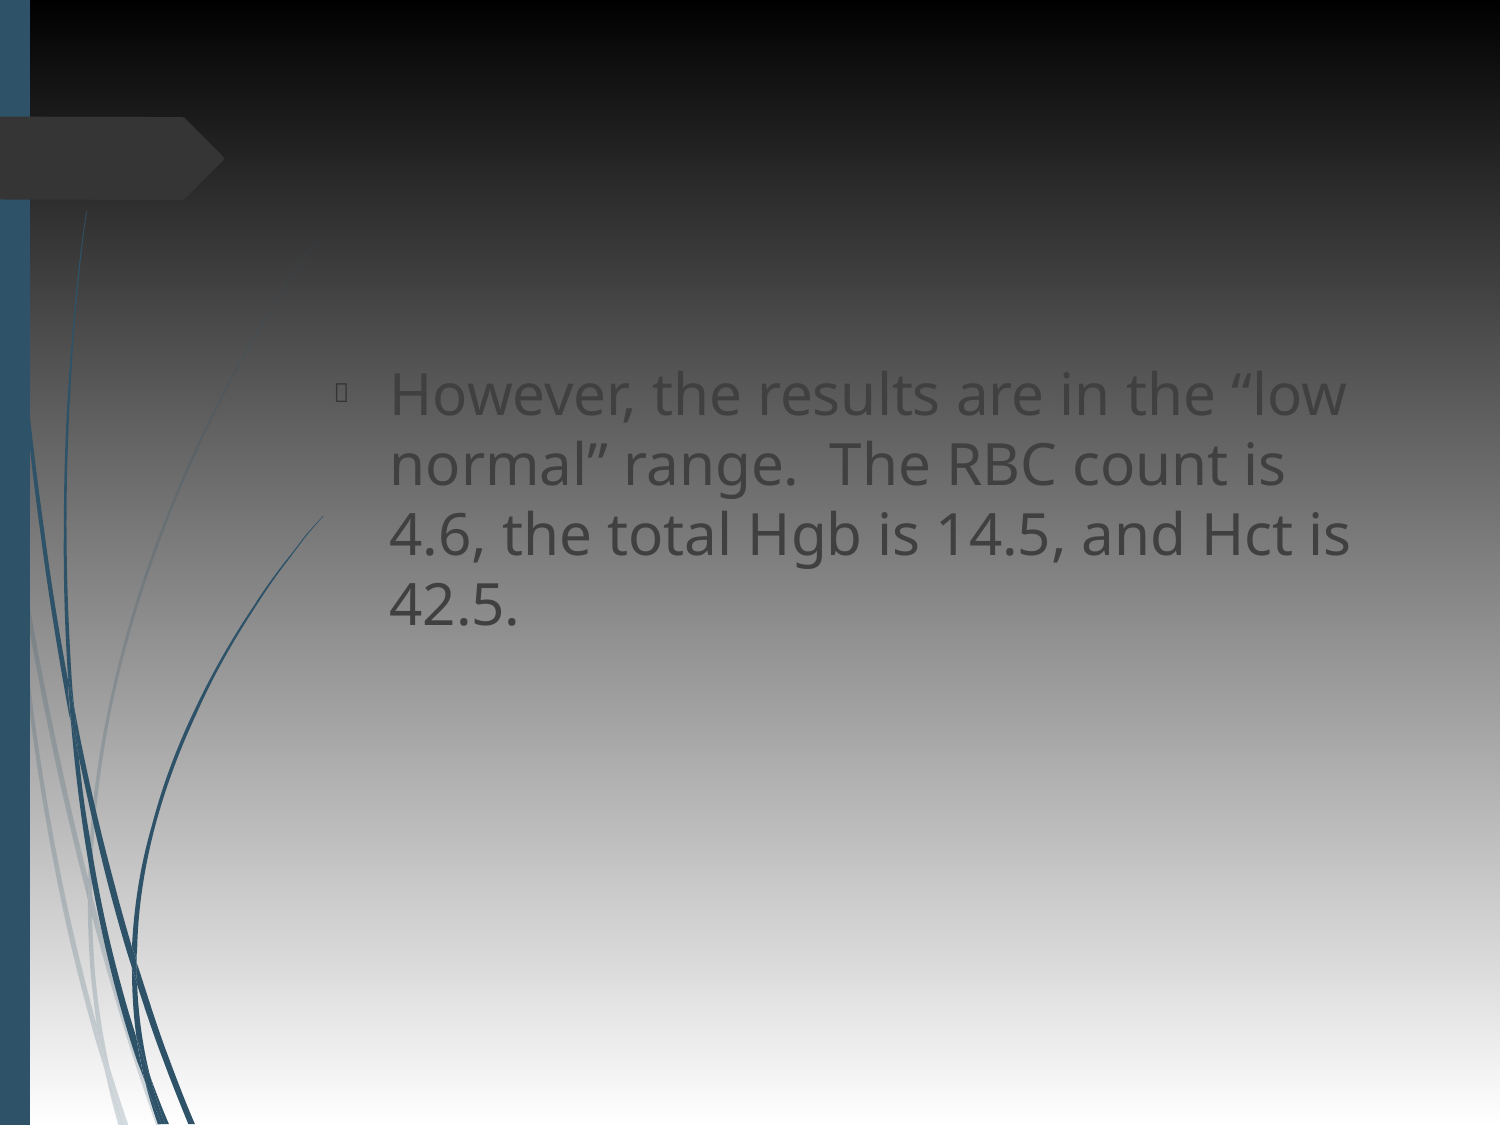

#
However, the results are in the “low normal” range. The RBC count is 4.6, the total Hgb is 14.5, and Hct is 42.5.